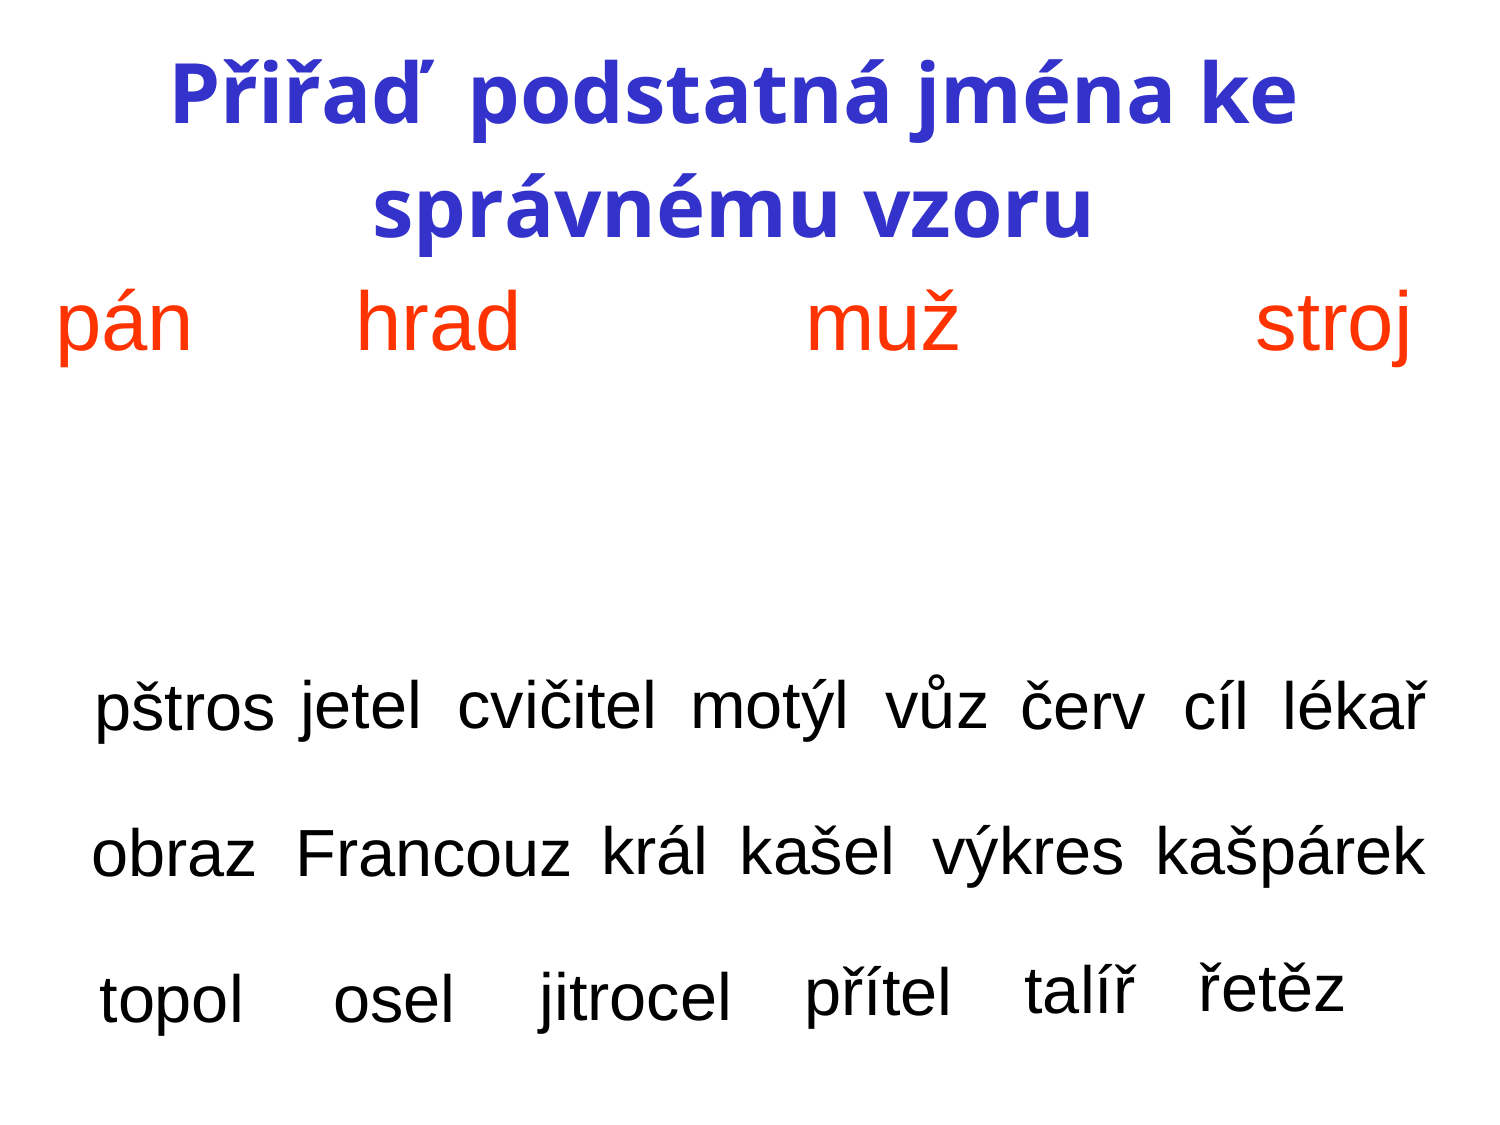

Přiřaď podstatná jména ke správnému vzoru
pán 	hrad 		muž 		stroj
jetel
cvičitel
motýl
vůz
cíl
červ
lékař
pštros
král
kašpárek
výkres
kašel
Francouz
obraz
řetěz
talíř
přítel
jitrocel
osel
topol